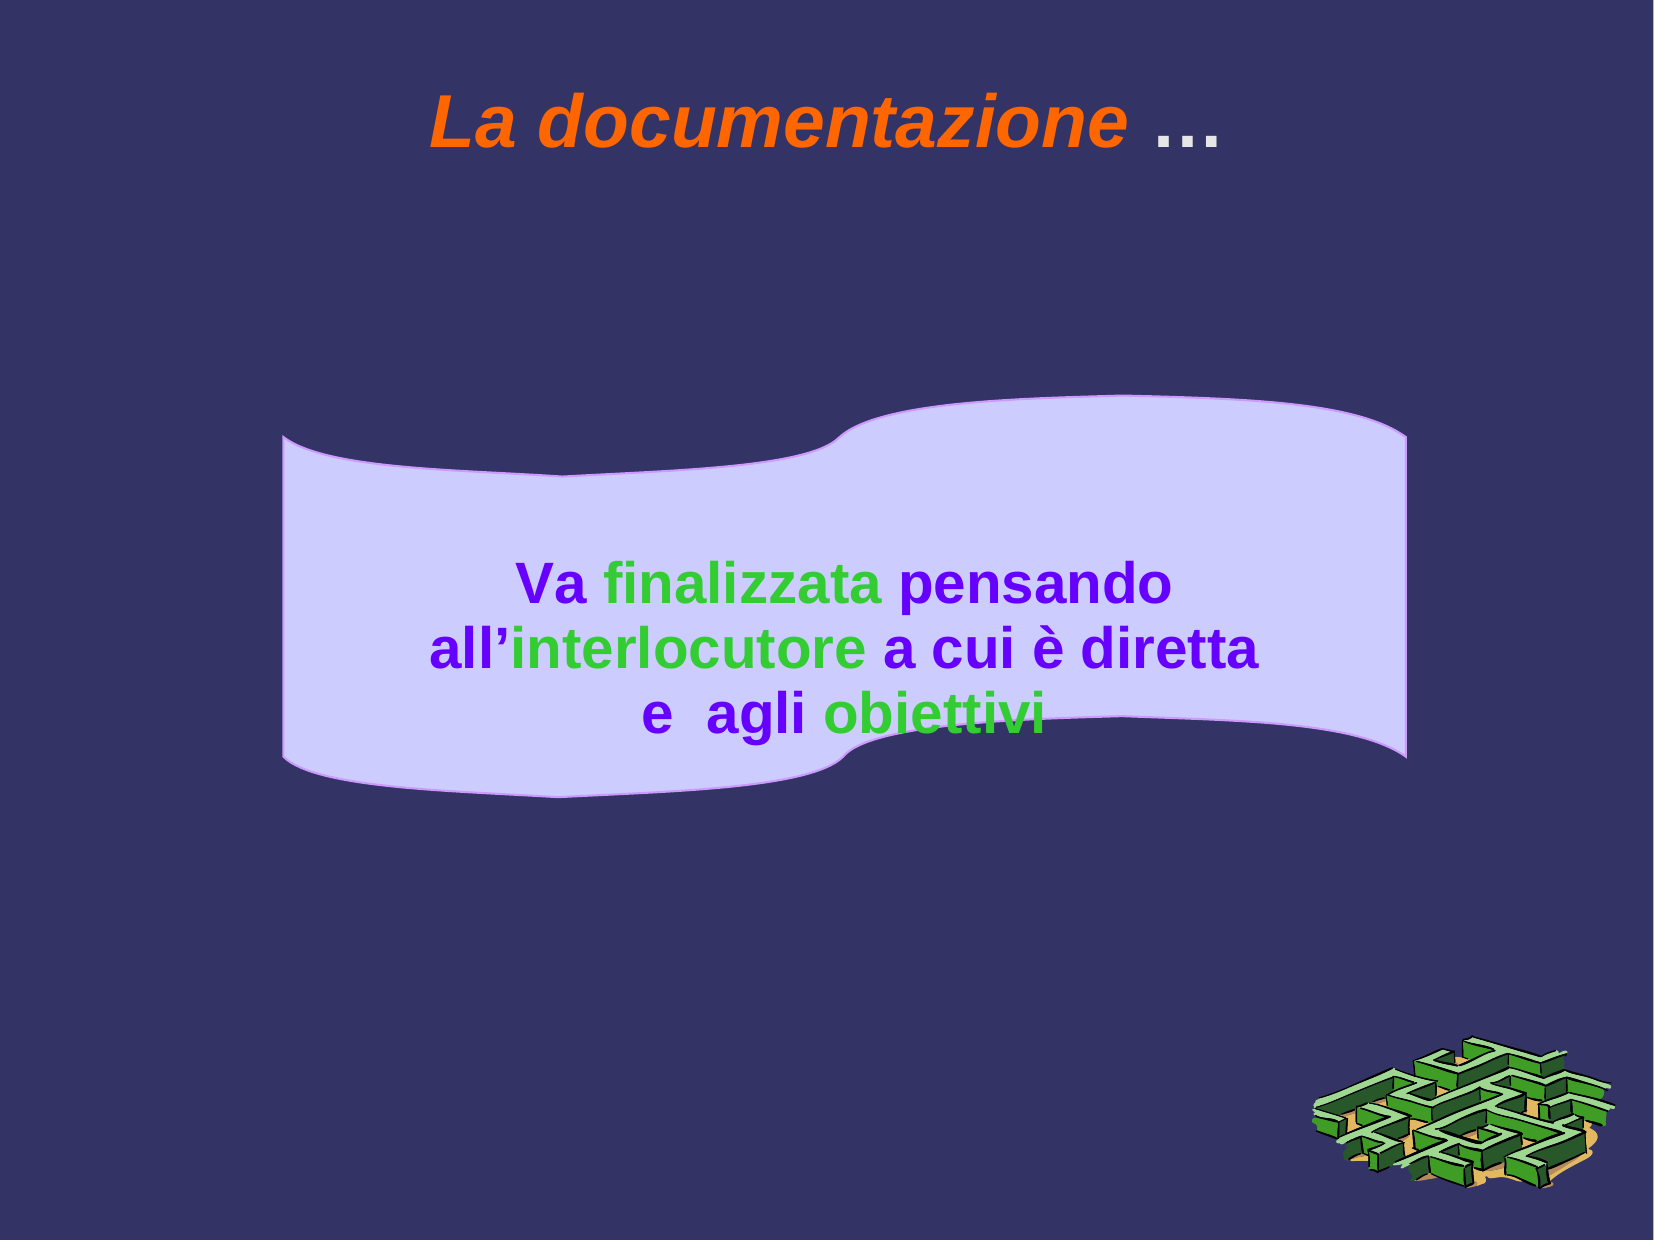

La documentazione …
Va finalizzata pensando
all’interlocutore a cui è diretta
e agli obiettivi